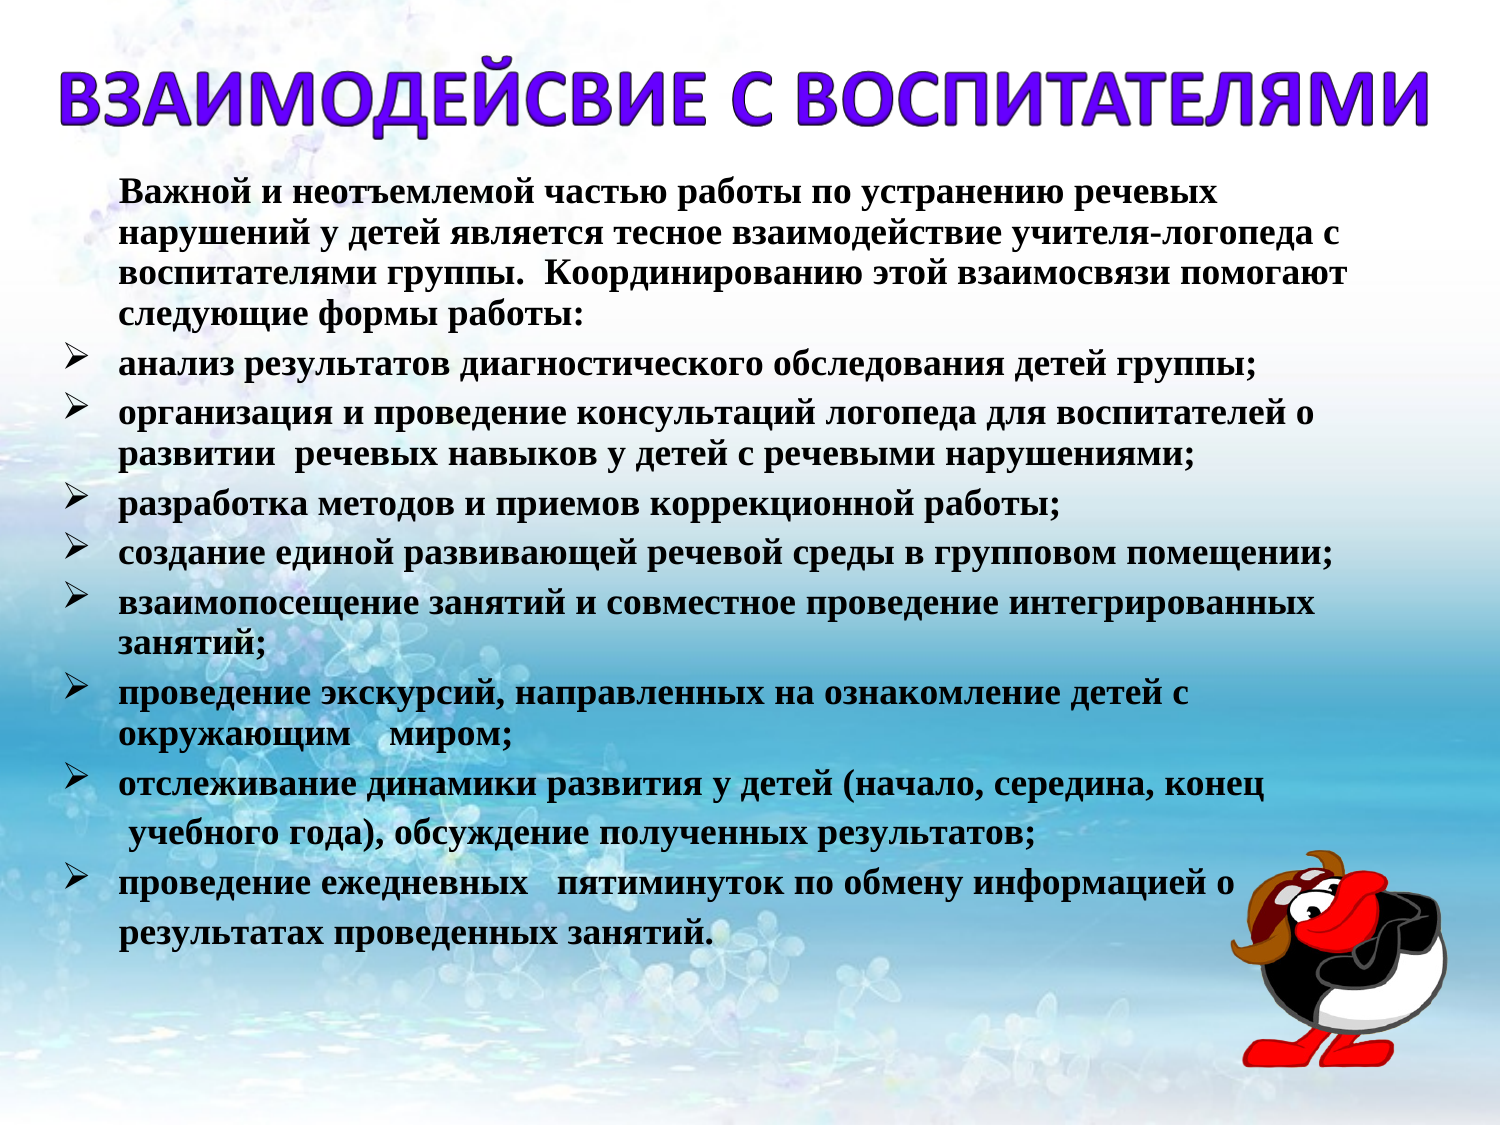

# Важной и неотъемлемой частью работы по устранению речевых нарушений у детей является тесное взаимодействие учителя-логопеда с воспитателями группы. Координированию этой взаимосвязи помогают следующие формы работы:
анализ результатов диагностического обследования детей группы;
организация и проведение консультаций логопеда для воспитателей о развитии речевых навыков у детей с речевыми нарушениями;
разработка методов и приемов коррекционной работы;
создание единой развивающей речевой среды в групповом помещении;
взаимопосещение занятий и совместное проведение интегрированных занятий;
проведение экскурсий, направленных на ознакомление детей с окружающим миром;
отслеживание динамики развития у детей (начало, середина, конец
 учебного года), обсуждение полученных результатов;
проведение ежедневных   пятиминуток по обмену информацией о
 результатах проведенных занятий.